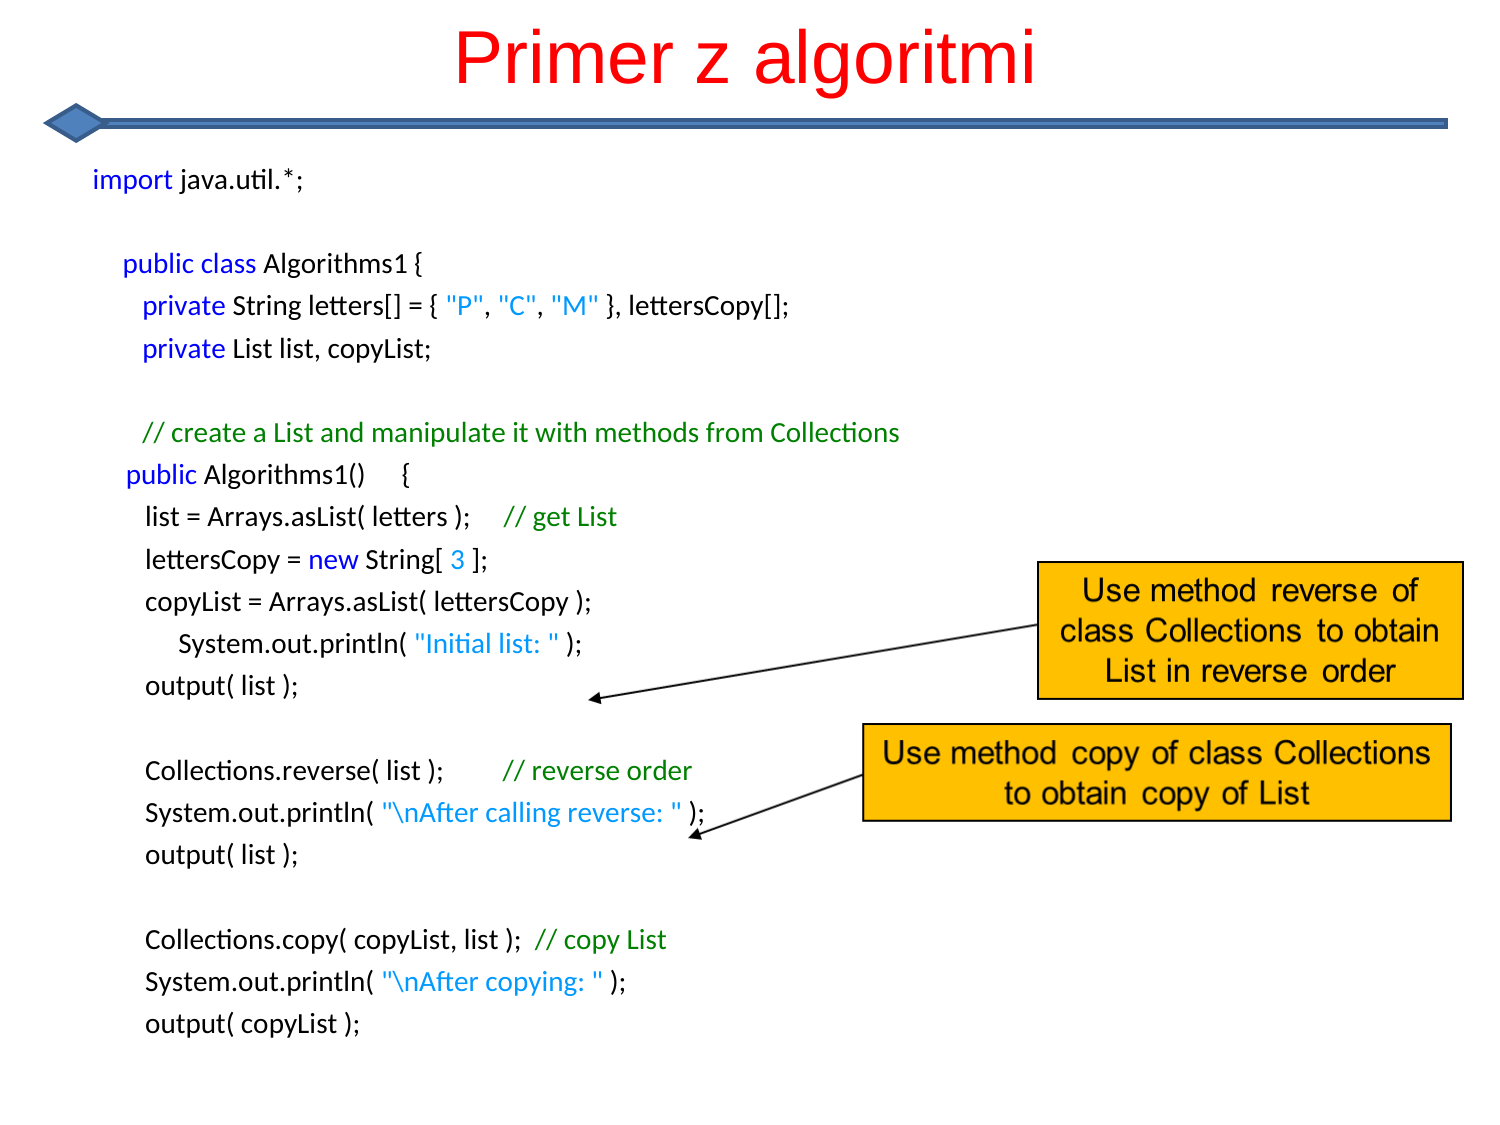

# Primer z algoritmi
 import java.util.*;
 public class Algorithms1 {
 private String letters[] = { "P", "C", "M" }, lettersCopy[];
 private List list, copyList;
 // create a List and manipulate it with methods from Collections
 public Algorithms1() {
 list = Arrays.asList( letters ); // get List
 lettersCopy = new String[ 3 ];
 copyList = Arrays.asList( lettersCopy );
 System.out.println( "Initial list: " );
 output( list );
 Collections.reverse( list ); // reverse order
 System.out.println( "\nAfter calling reverse: " );
 output( list );
 Collections.copy( copyList, list ); // copy List
 System.out.println( "\nAfter copying: " );
 output( copyList );